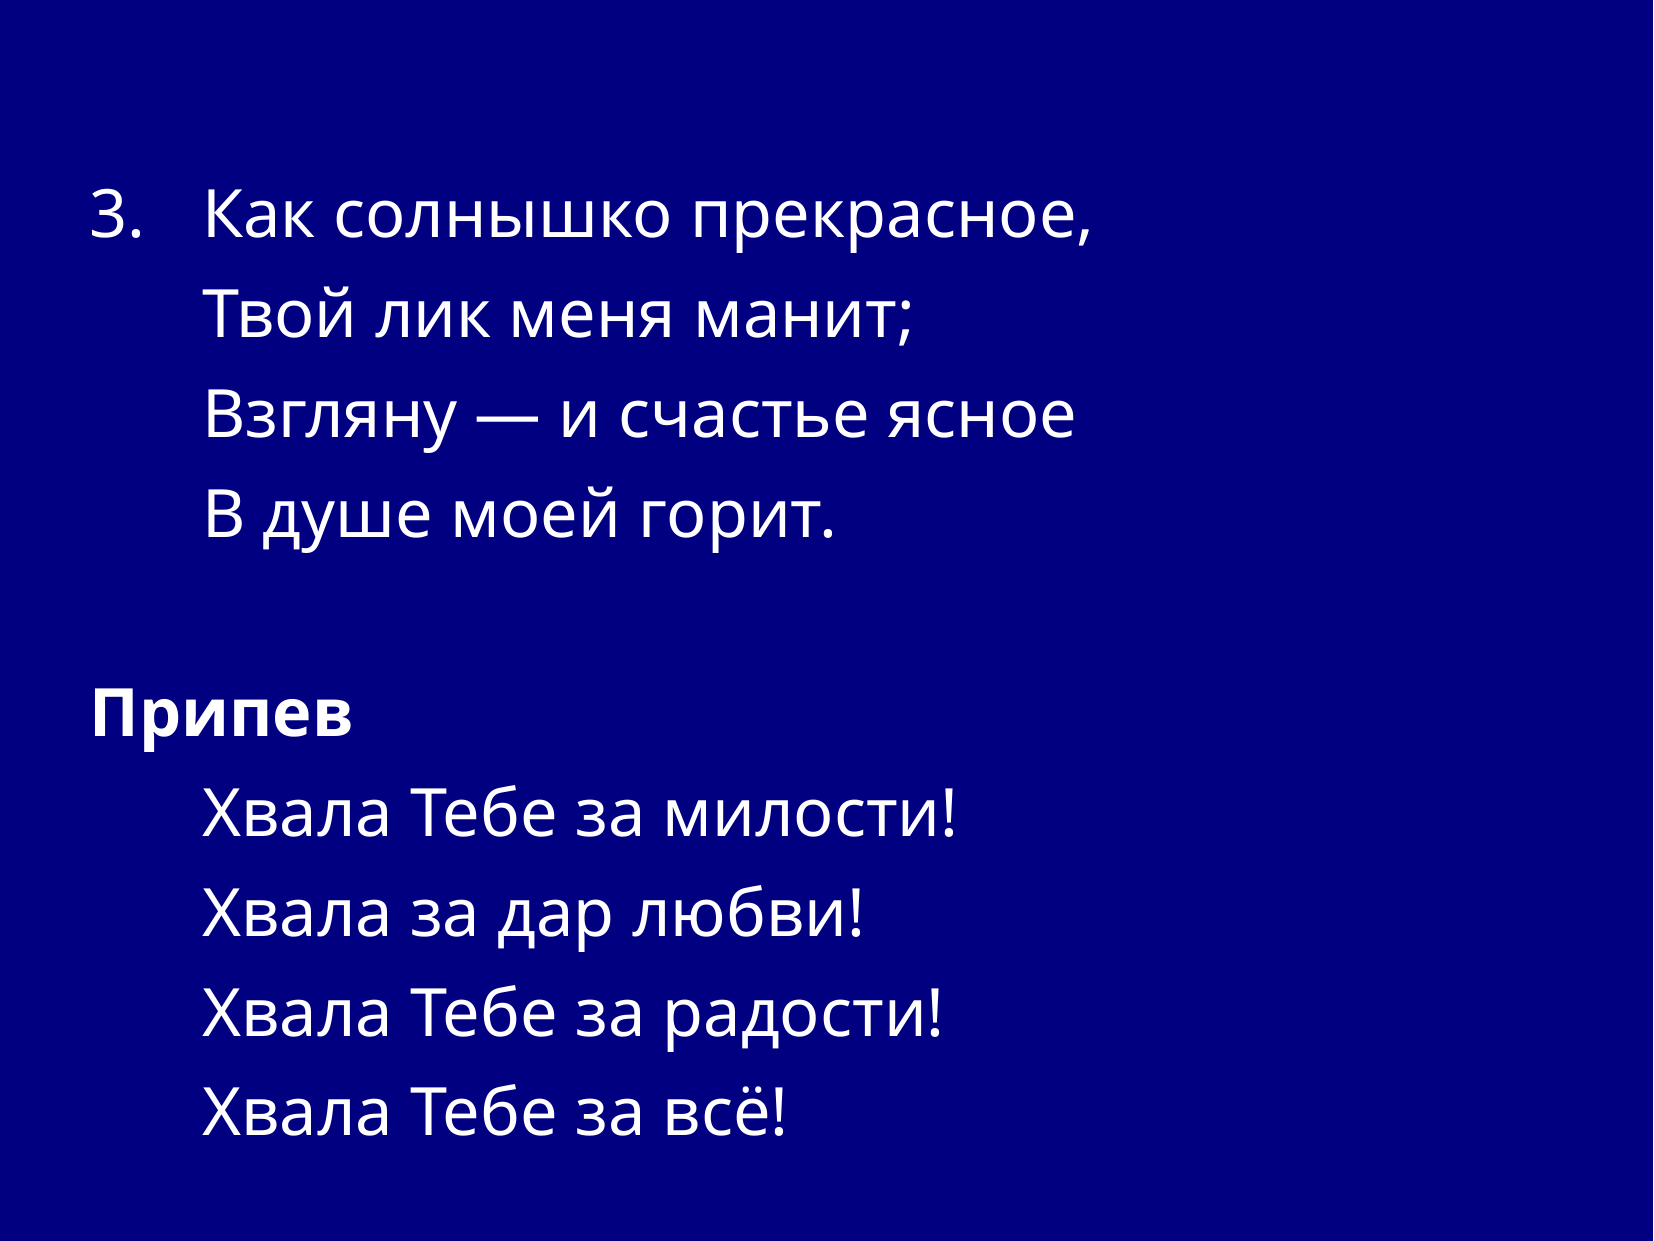

3.	Как солнышко прекрасное,
	Твой лик меня манит;
	Взгляну — и счастье ясное
	В душе моей горит.
Припев
	Хвала Тебе за милости!
	Хвала за дар любви!
	Хвала Тебе за радости!
	Хвала Тебе за всё!